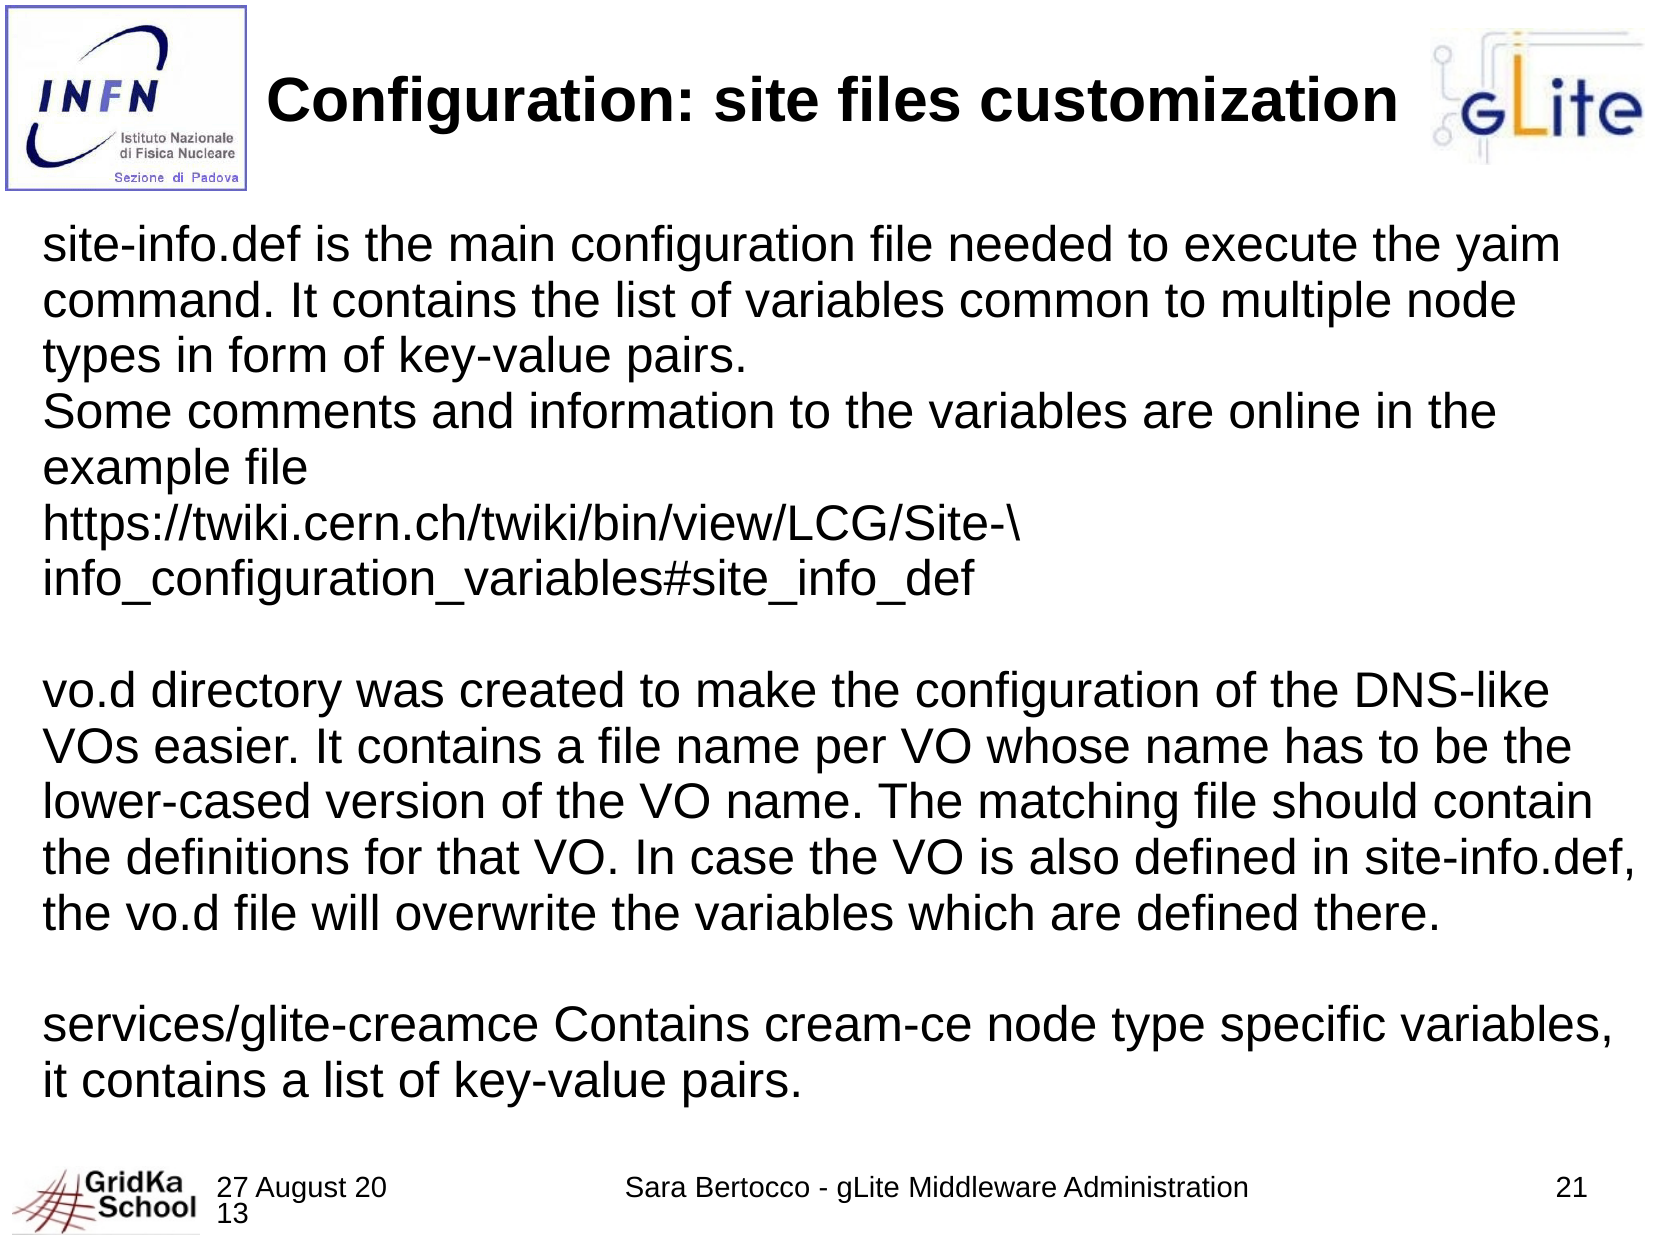

# Configuration: site files customization
site-info.def is the main configuration file needed to execute the yaim
command. It contains the list of variables common to multiple node
types in form of key-value pairs.
Some comments and information to the variables are online in the
example file
https://twiki.cern.ch/twiki/bin/view/LCG/Site-\
info_configuration_variables#site_info_def
vo.d directory was created to make the configuration of the DNS-like
VOs easier. It contains a file name per VO whose name has to be the
lower-cased version of the VO name. The matching file should contain
the definitions for that VO. In case the VO is also defined in site-info.def,
the vo.d file will overwrite the variables which are defined there.
services/glite-creamce Contains cream-ce node type specific variables,
it contains a list of key-value pairs.
27 August 2013
Sara Bertocco - gLite Middleware Administration
21